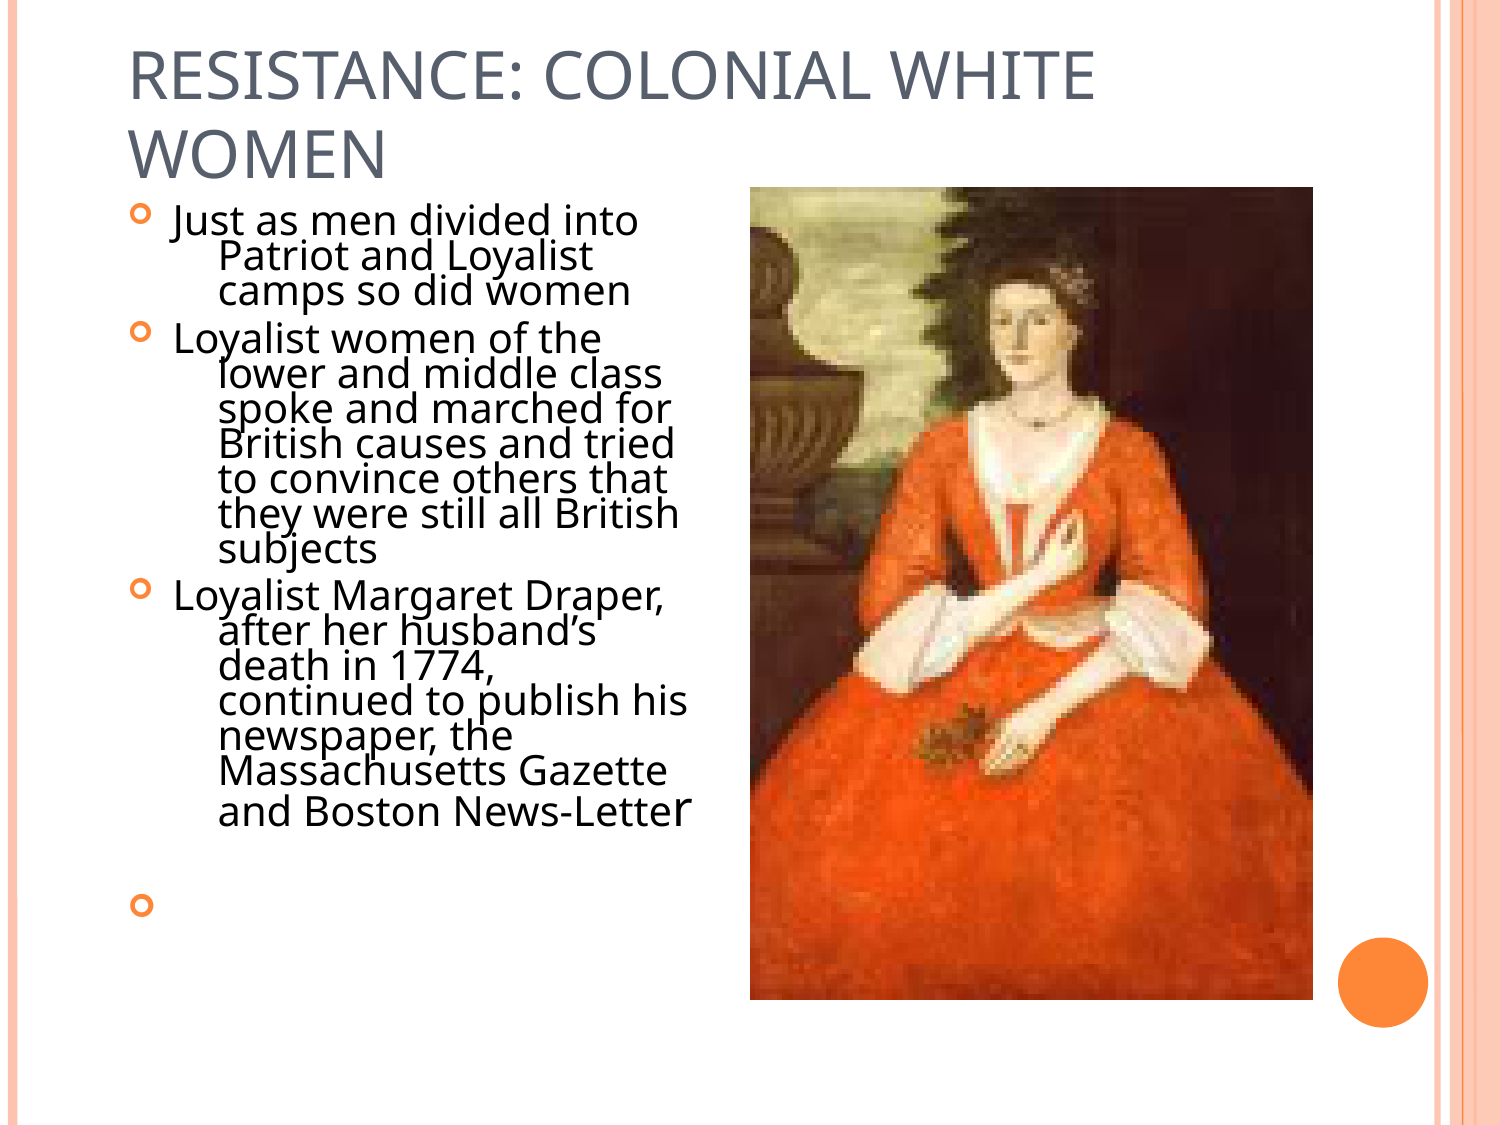

# Resistance: Colonial White Women
Just as men divided into Patriot and Loyalist camps so did women
Loyalist women of the lower and middle class spoke and marched for British causes and tried to convince others that they were still all British subjects
Loyalist Margaret Draper, after her husband’s death in 1774, continued to publish his newspaper, the Massachusetts Gazette and Boston News-Letter